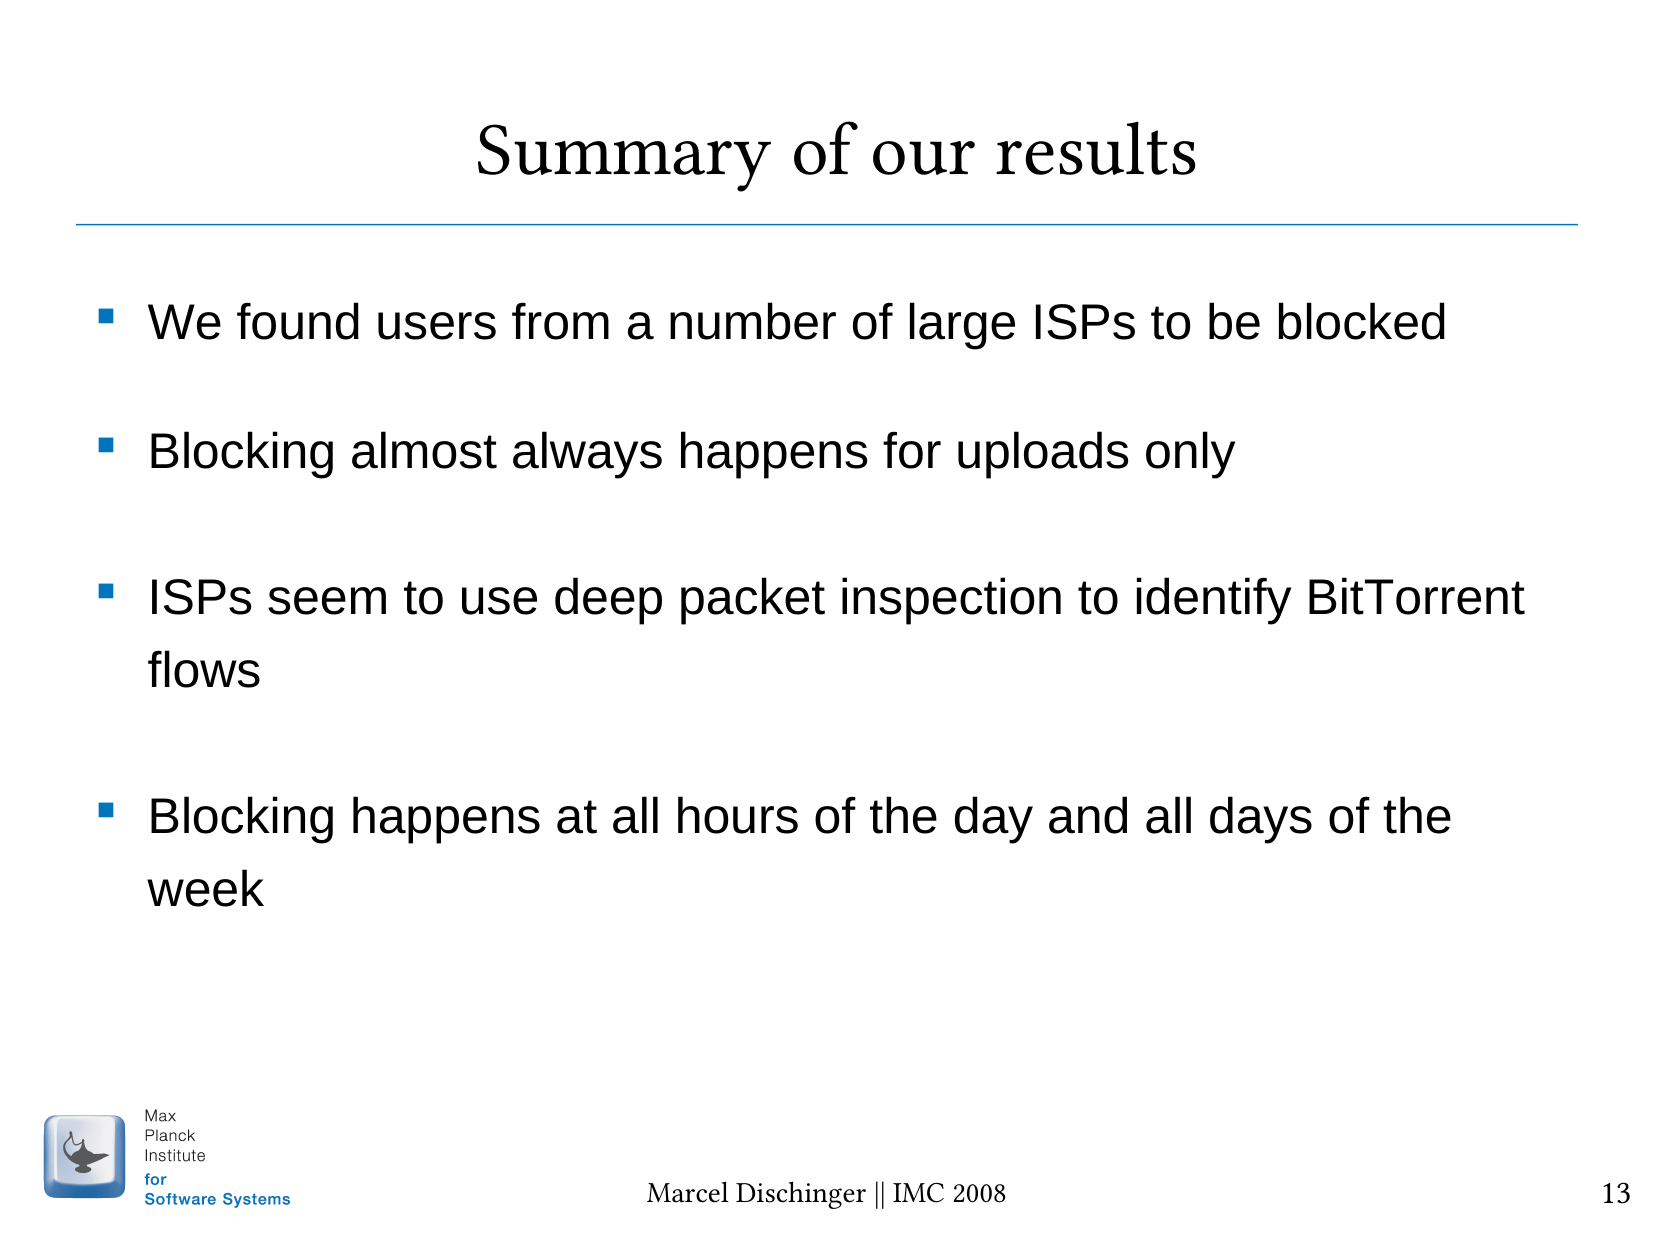

# Summary of our results
We found users from a number of large ISPs to be blocked
Blocking almost always happens for uploads only
ISPs seem to use deep packet inspection to identify BitTorrent flows
Blocking happens at all hours of the day and all days of the week